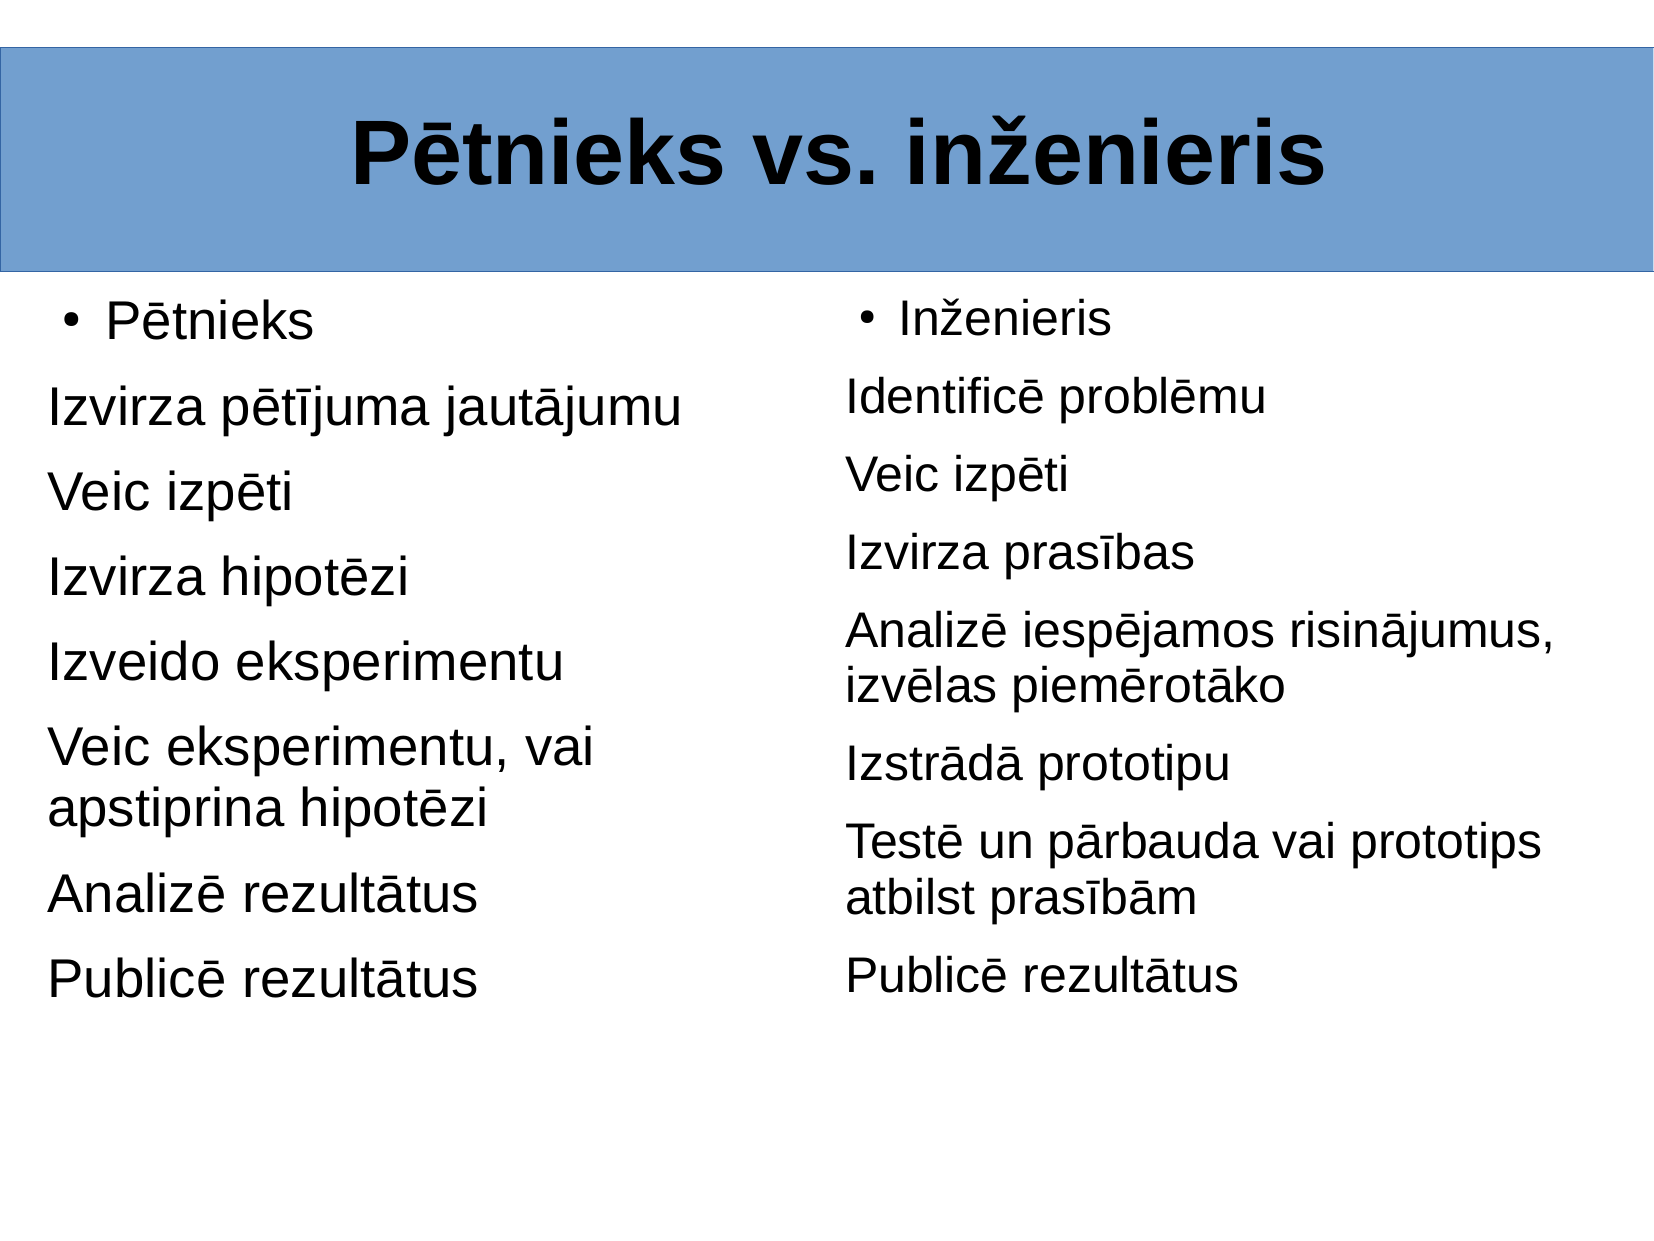

# Pētnieks vs. inženieris
Pētnieks
Izvirza pētījuma jautājumu
Veic izpēti
Izvirza hipotēzi
Izveido eksperimentu
Veic eksperimentu, vai apstiprina hipotēzi
Analizē rezultātus
Publicē rezultātus
Inženieris
Identificē problēmu
Veic izpēti
Izvirza prasības
Analizē iespējamos risinājumus, izvēlas piemērotāko
Izstrādā prototipu
Testē un pārbauda vai prototips atbilst prasībām
Publicē rezultātus